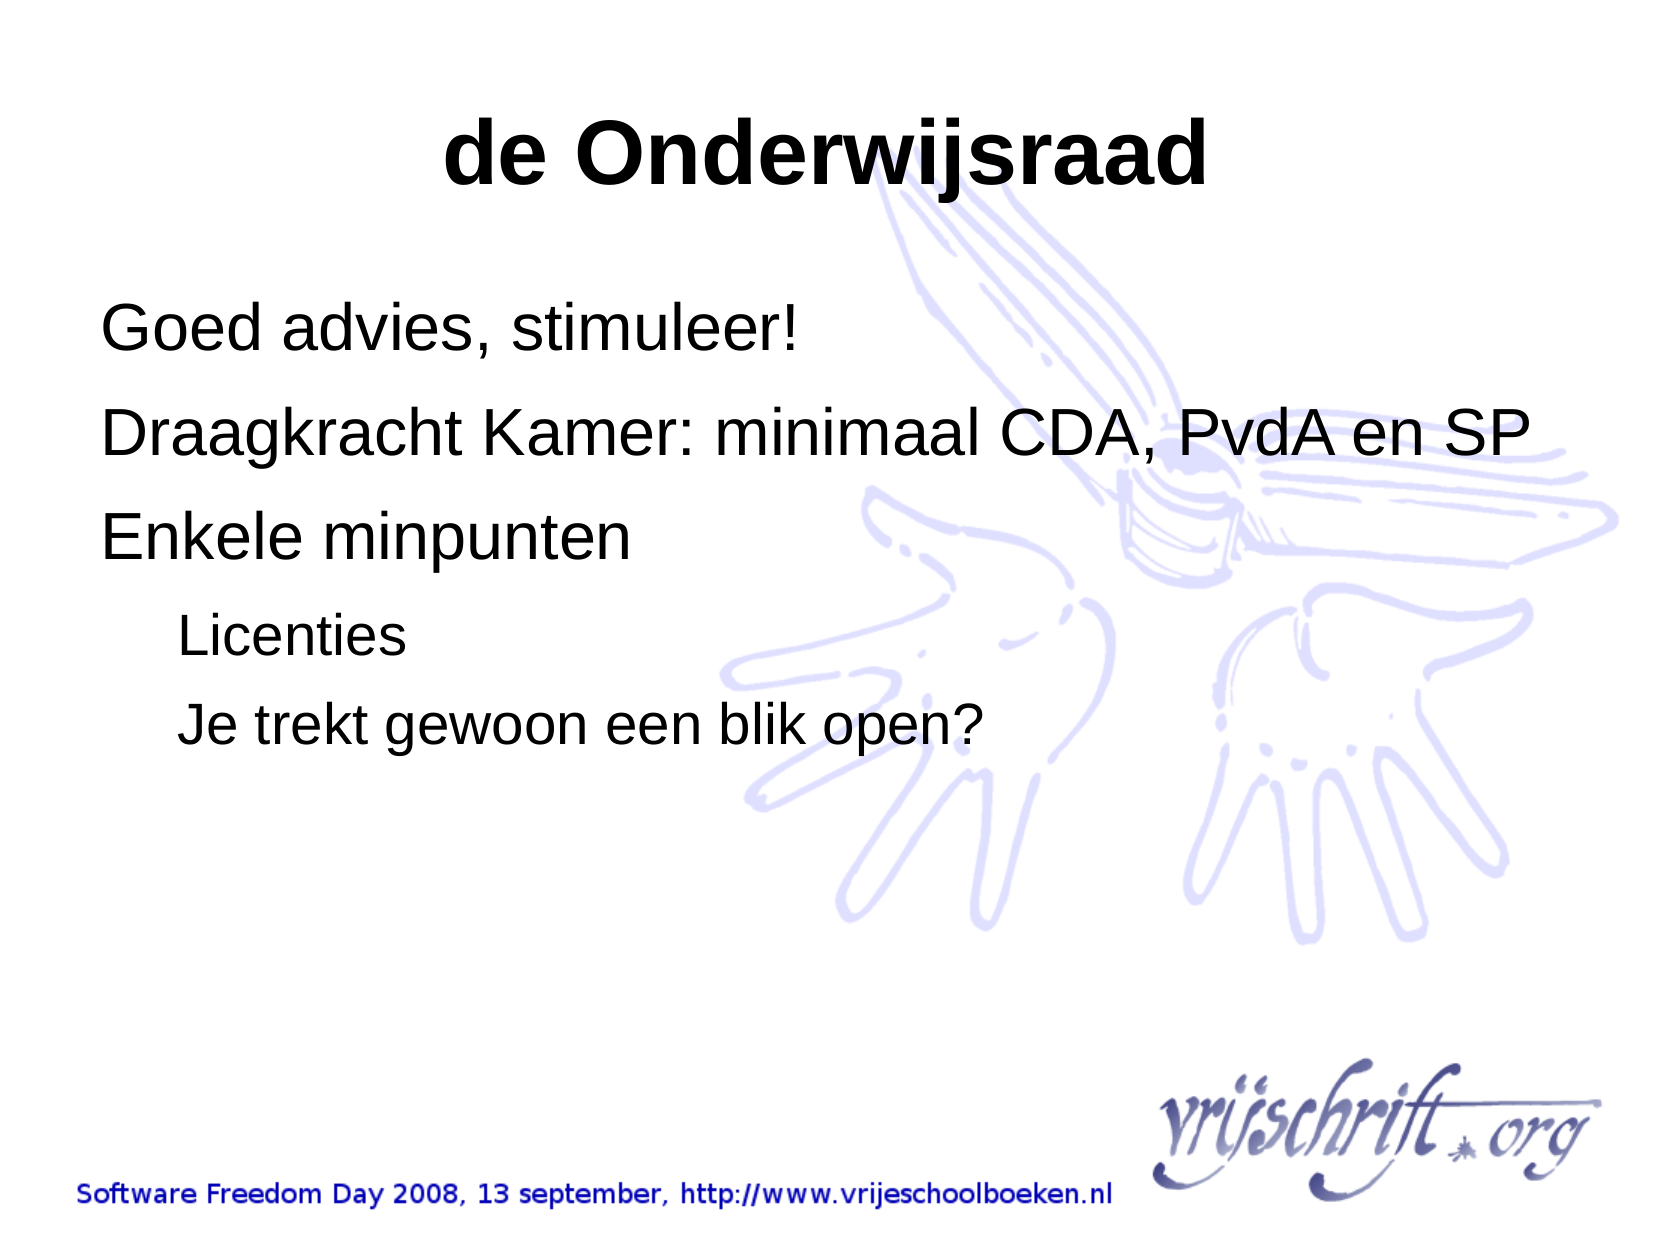

# de Onderwijsraad
Goed advies, stimuleer!
Draagkracht Kamer: minimaal CDA, PvdA en SP
Enkele minpunten
Licenties
Je trekt gewoon een blik open?